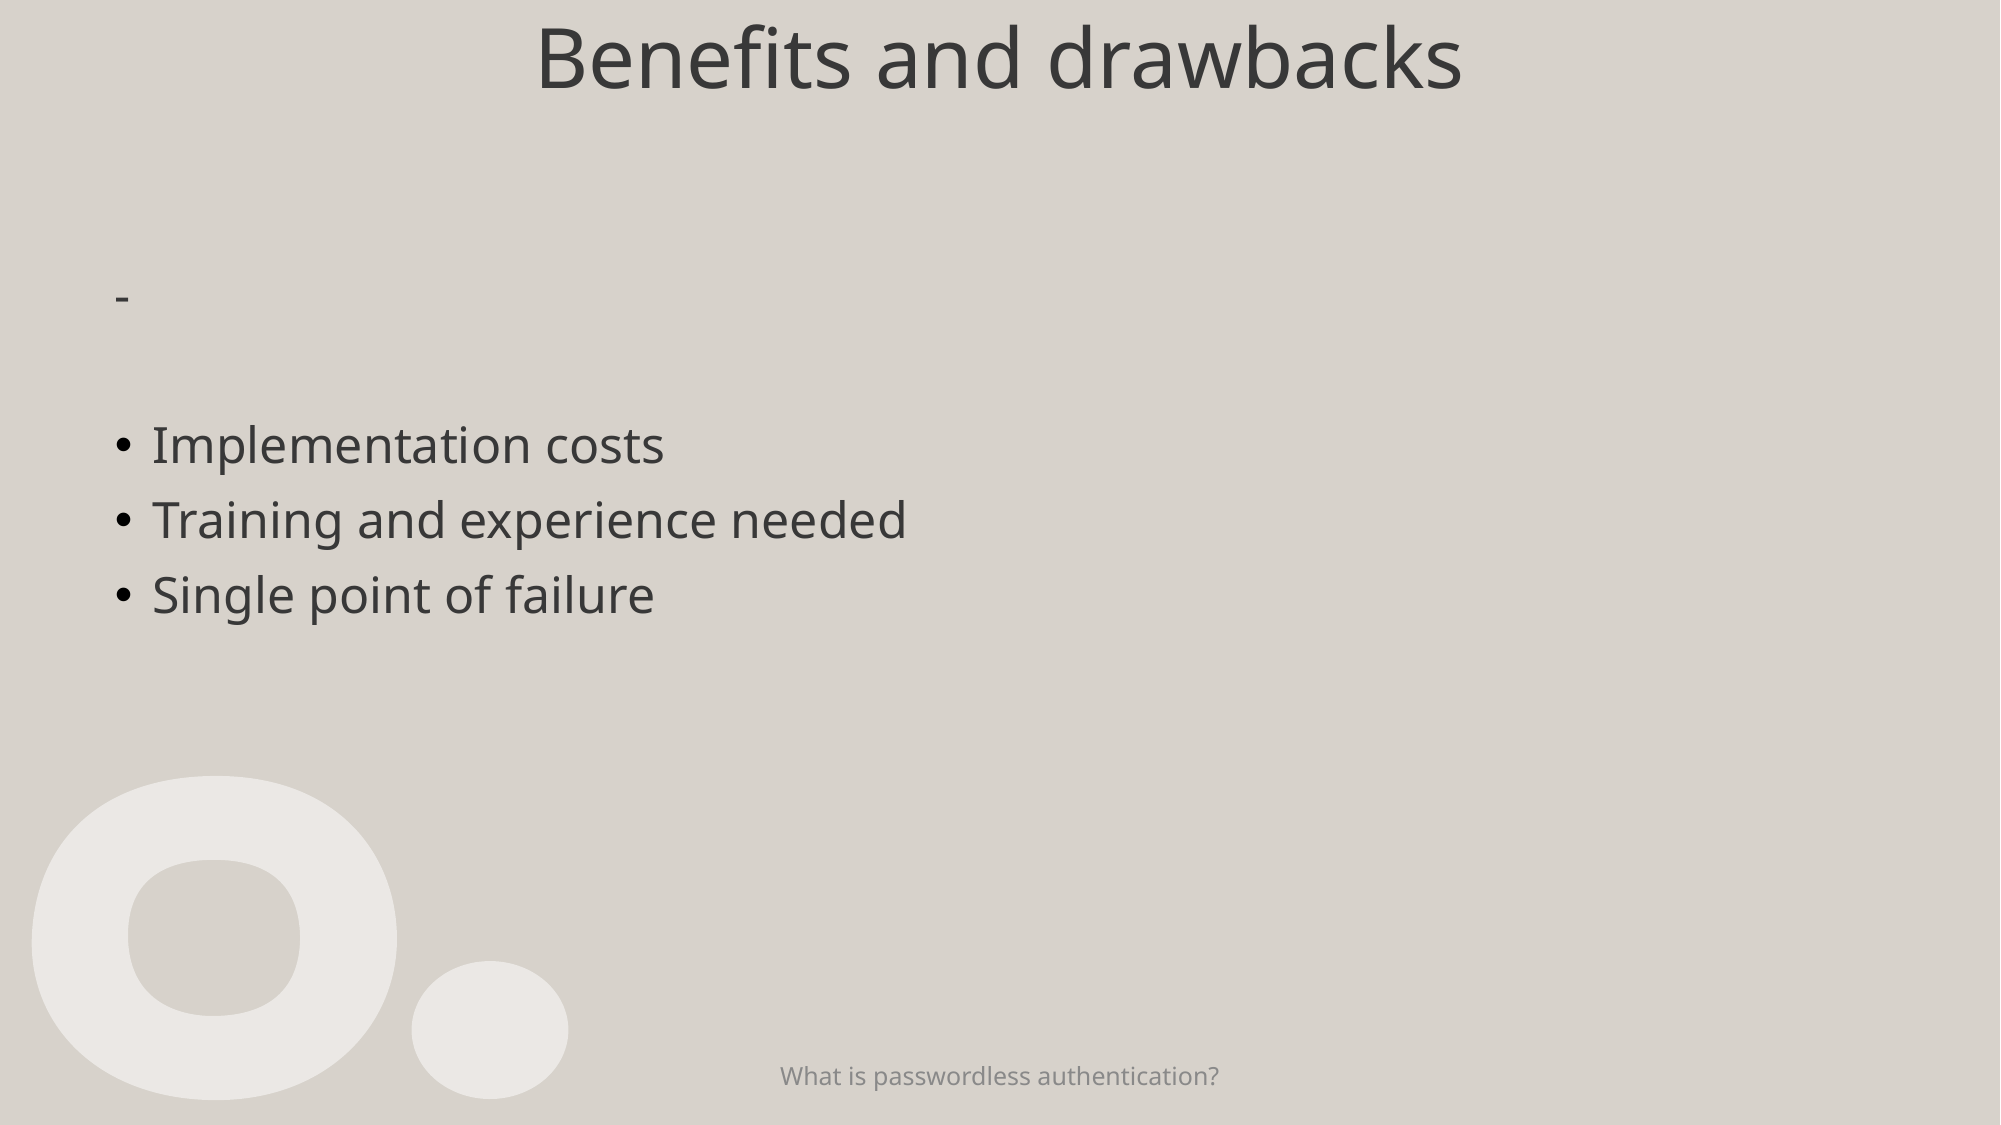

Benefits and drawbacks
# -
Implementation costs
Training and experience needed
Single point of failure
What is passwordless authentication?